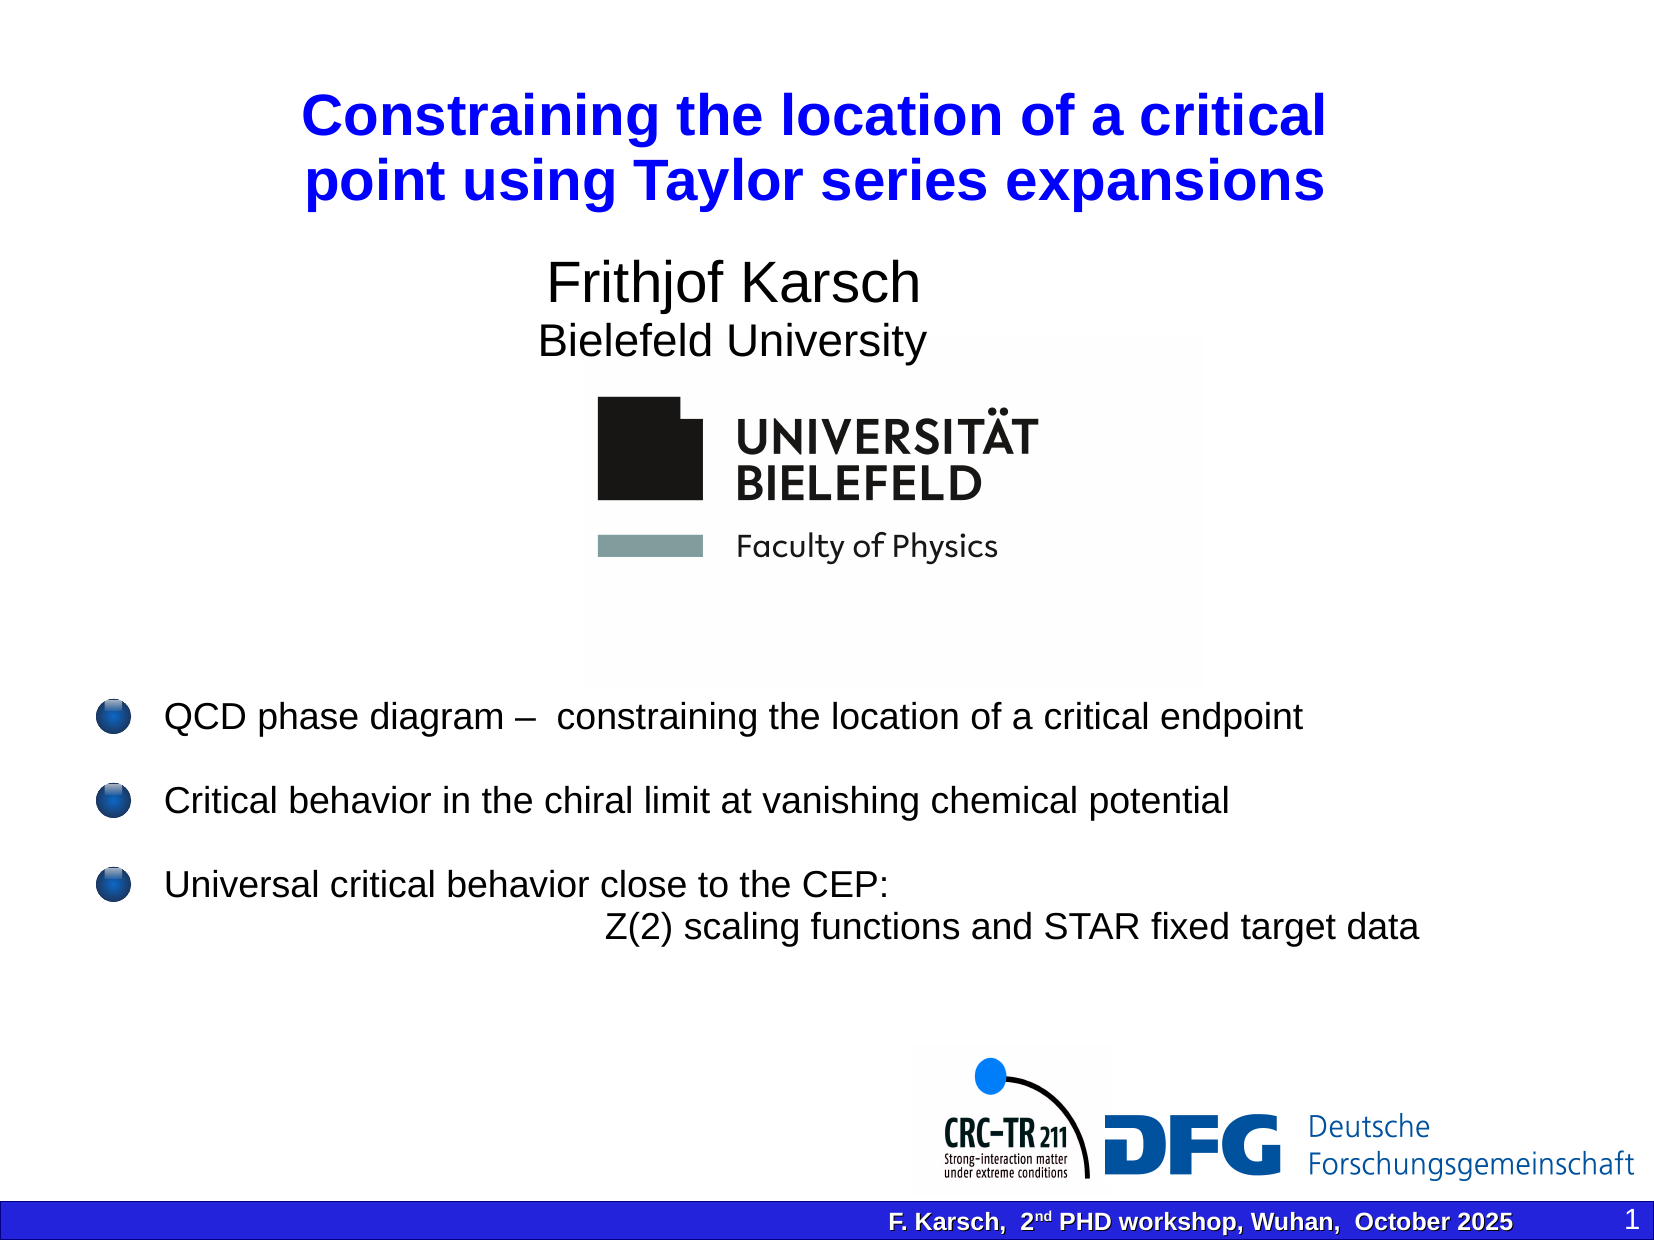

Constraining the location of a critical
 point using Taylor series expansions
 Frithjof Karsch
 Bielefeld University
 QCD phase diagram – constraining the location of a critical endpoint
 Critical behavior in the chiral limit at vanishing chemical potential
 Universal critical behavior close to the CEP:
 Z(2) scaling functions and STAR fixed target data
1